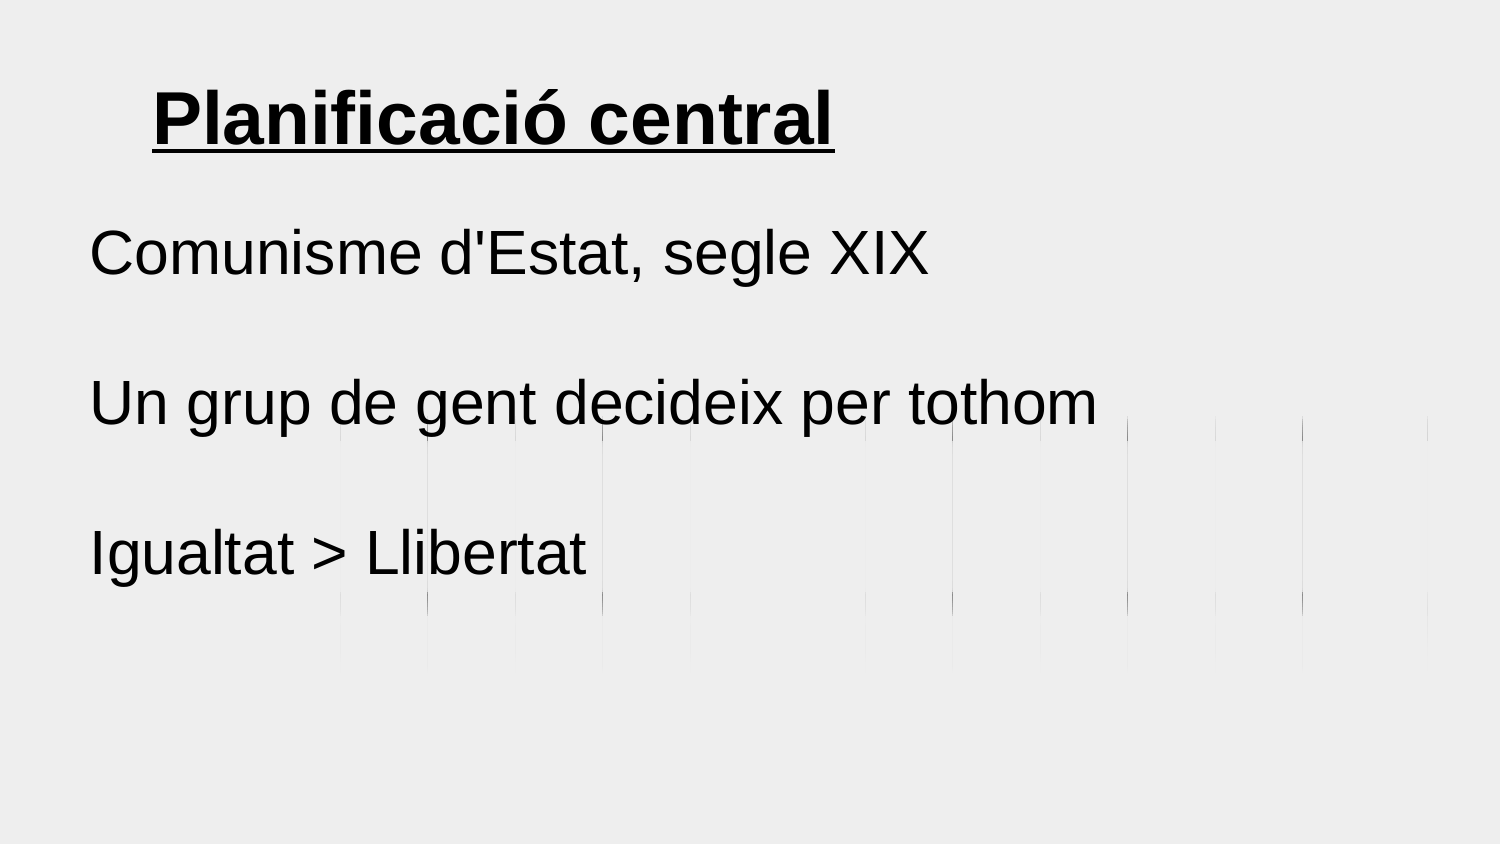

Planificació central
Comunisme d'Estat, segle XIX
Un grup de gent decideix per tothom
Igualtat > Llibertat